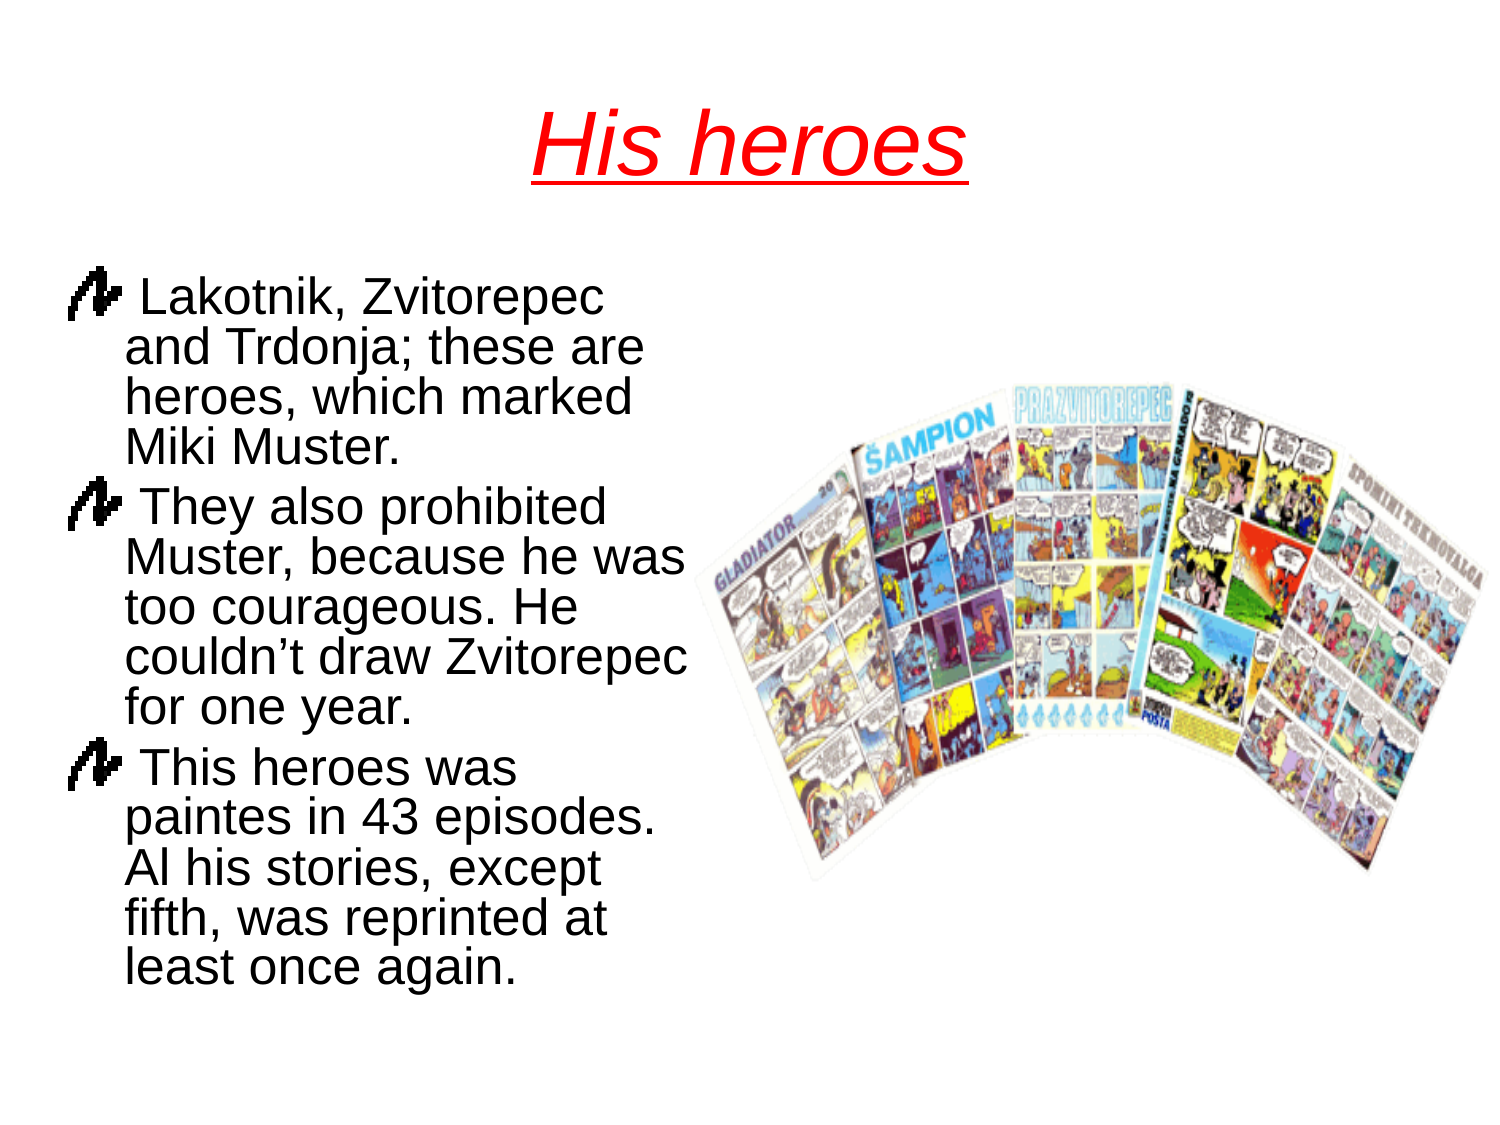

# His heroes
 Lakotnik, Zvitorepec and Trdonja; these are heroes, which marked Miki Muster.
 They also prohibited Muster, because he was too courageous. He couldn’t draw Zvitorepec for one year.
 This heroes was paintes in 43 episodes. Al his stories, except fifth, was reprinted at least once again.